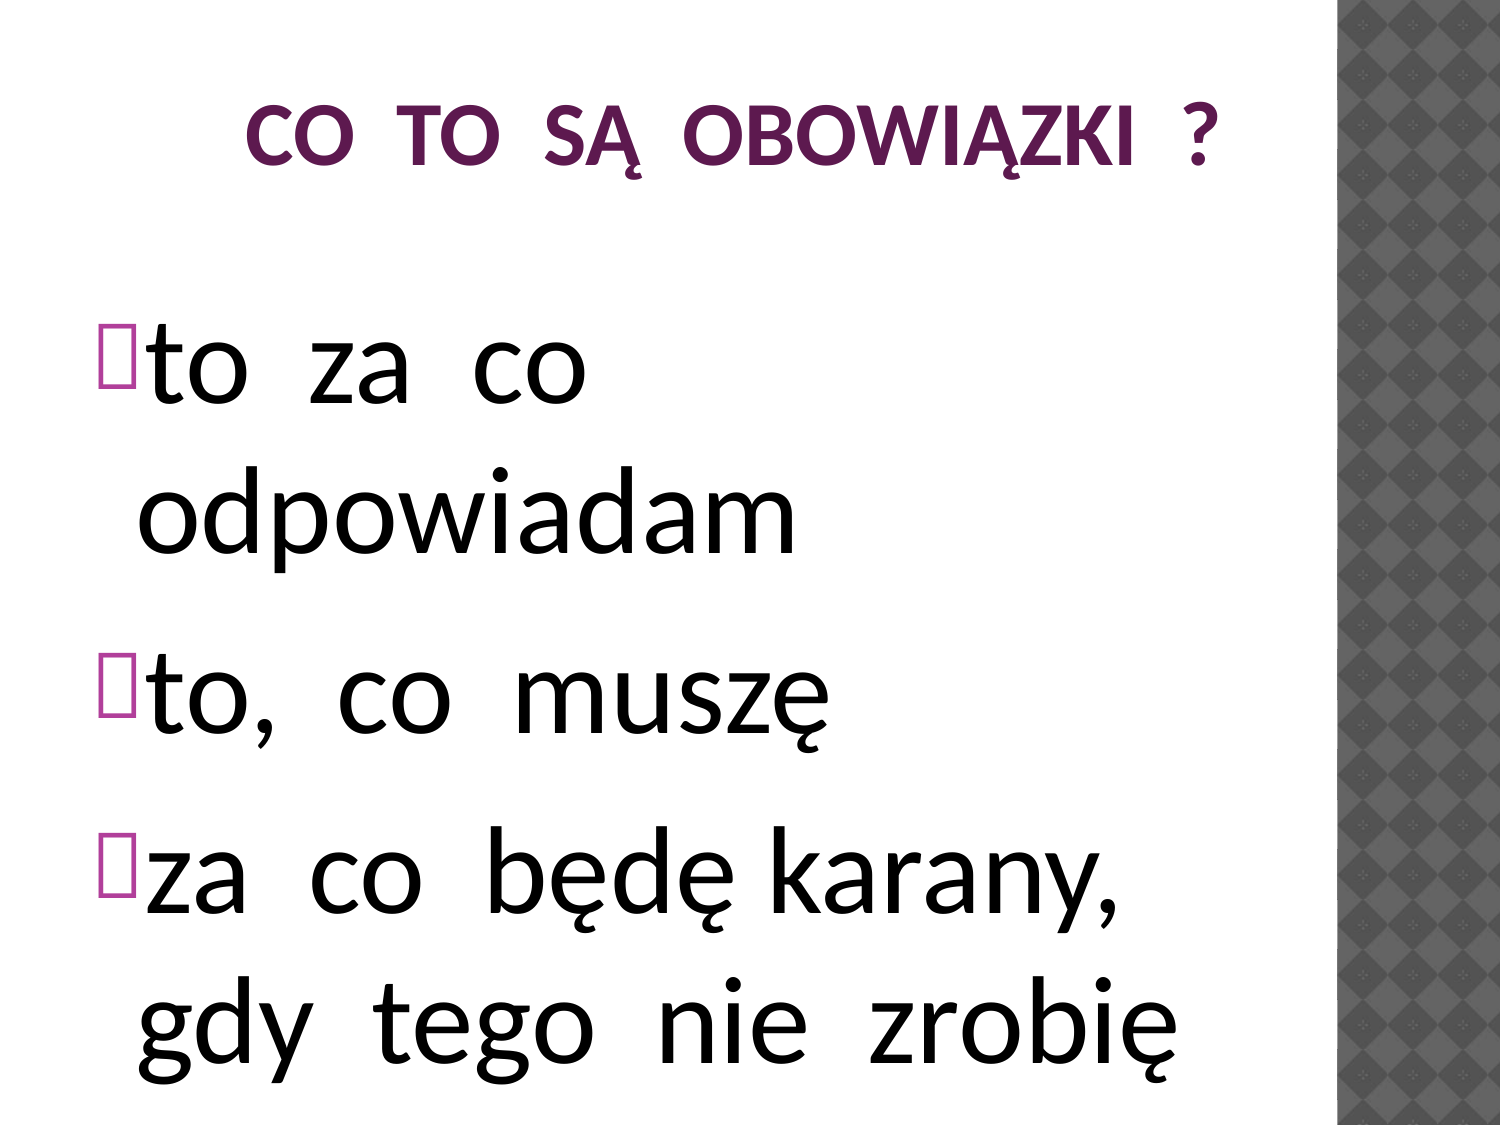

# CO TO SĄ OBOWIĄZKI ?
to za co odpowiadam
to, co muszę
za co będę karany, gdy tego nie zrobię